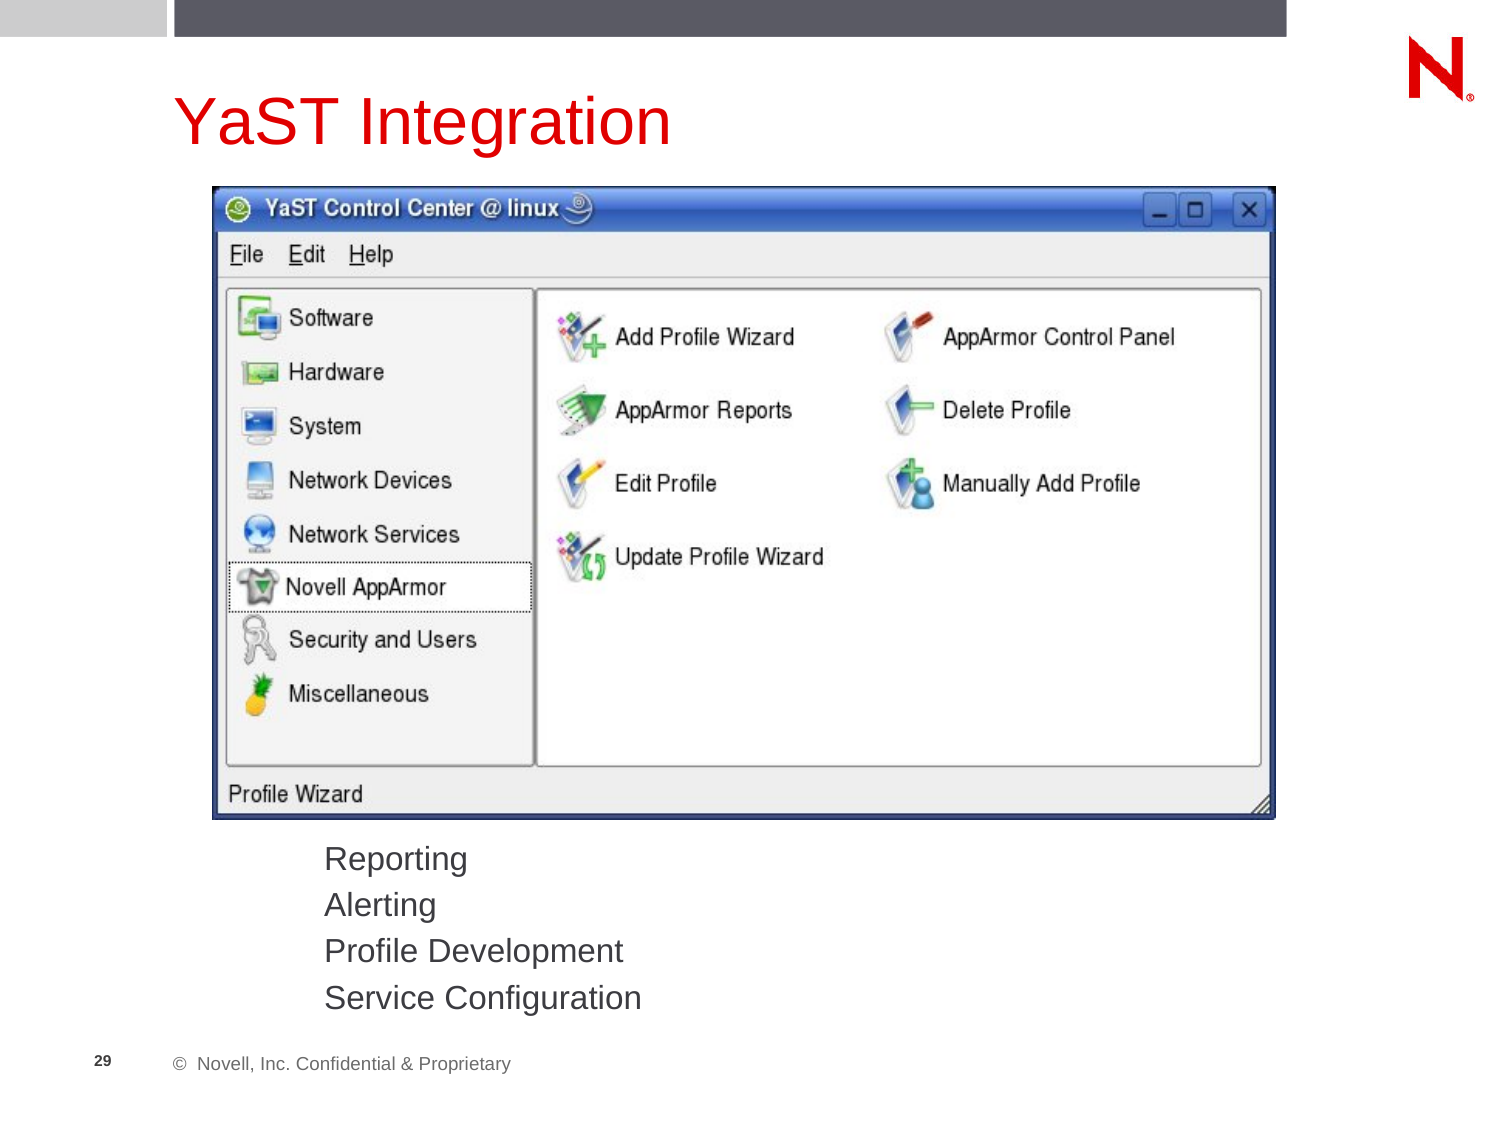

# YaST Integration
Reporting
Alerting
Profile Development
Service Configuration